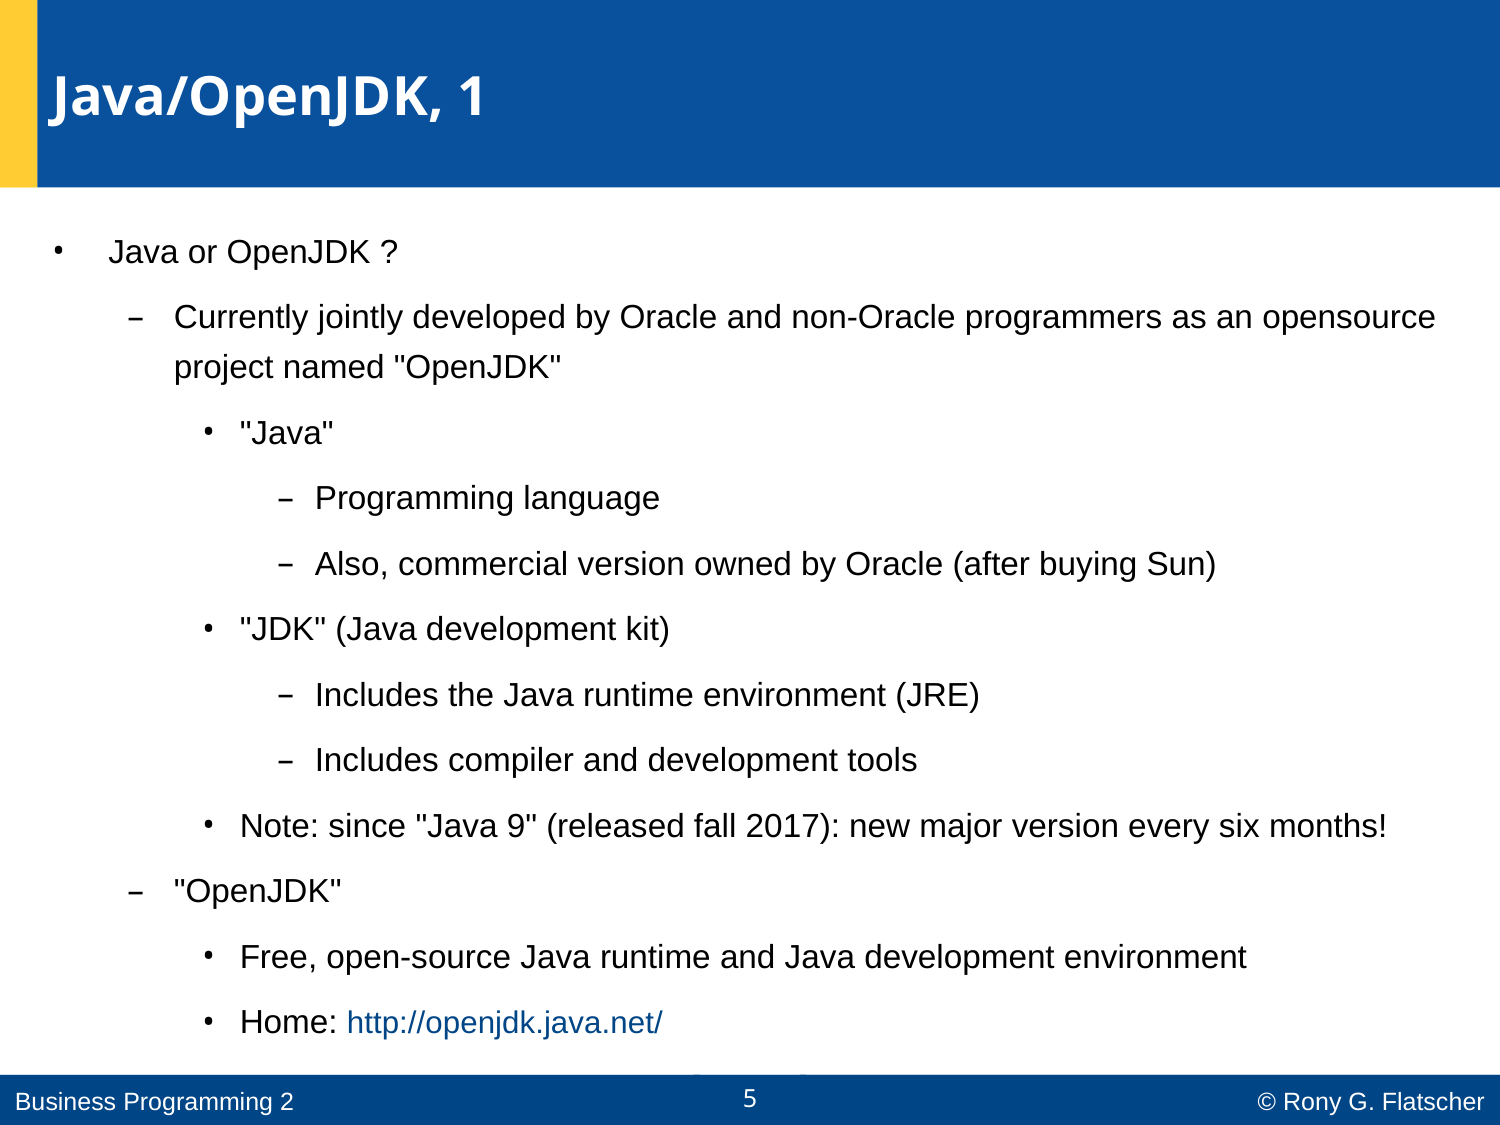

# Java/OpenJDK, 1
Java or OpenJDK ?
Currently jointly developed by Oracle and non-Oracle programmers as an opensource project named "OpenJDK"
"Java"
Programming language
Also, commercial version owned by Oracle (after buying Sun)
"JDK" (Java development kit)
Includes the Java runtime environment (JRE)
Includes compiler and development tools
Note: since "Java 9" (released fall 2017): new major version every six months!
"OpenJDK"
Free, open-source Java runtime and Java development environment
Home: http://openjdk.java.net/